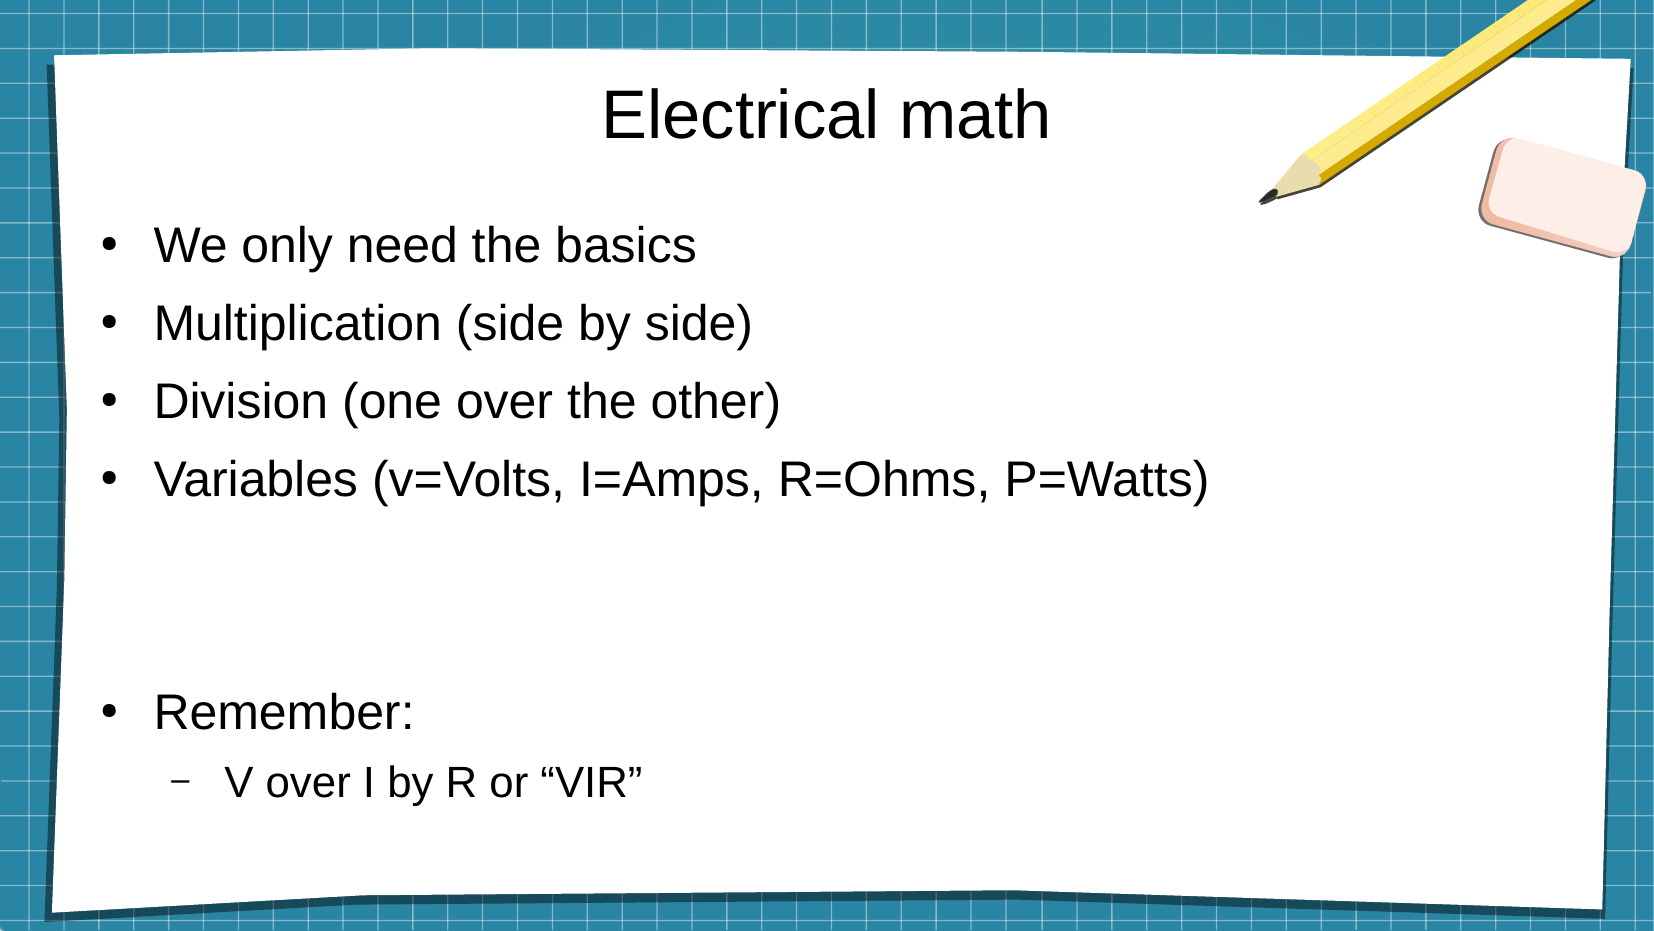

# Electrical math
We only need the basics
Multiplication (side by side)
Division (one over the other)
Variables (v=Volts, I=Amps, R=Ohms, P=Watts)
Remember:
V over I by R or “VIR”